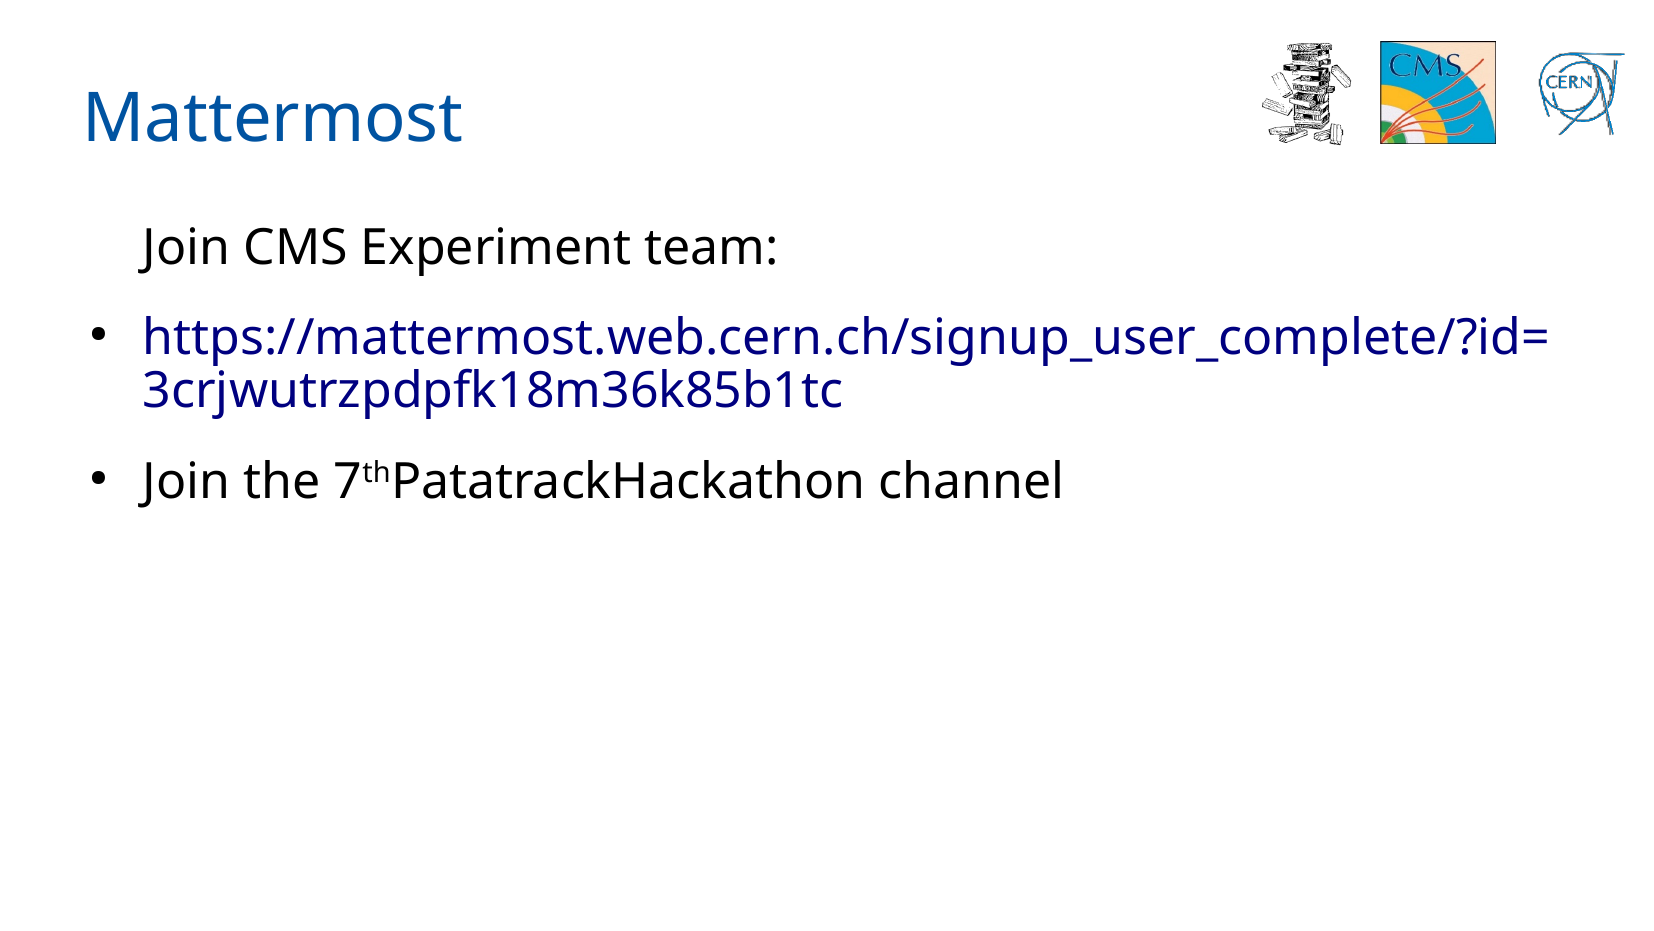

# Mattermost
Join CMS Experiment team:
https://mattermost.web.cern.ch/signup_user_complete/?id=3crjwutrzpdpfk18m36k85b1tc
Join the 7thPatatrackHackathon channel